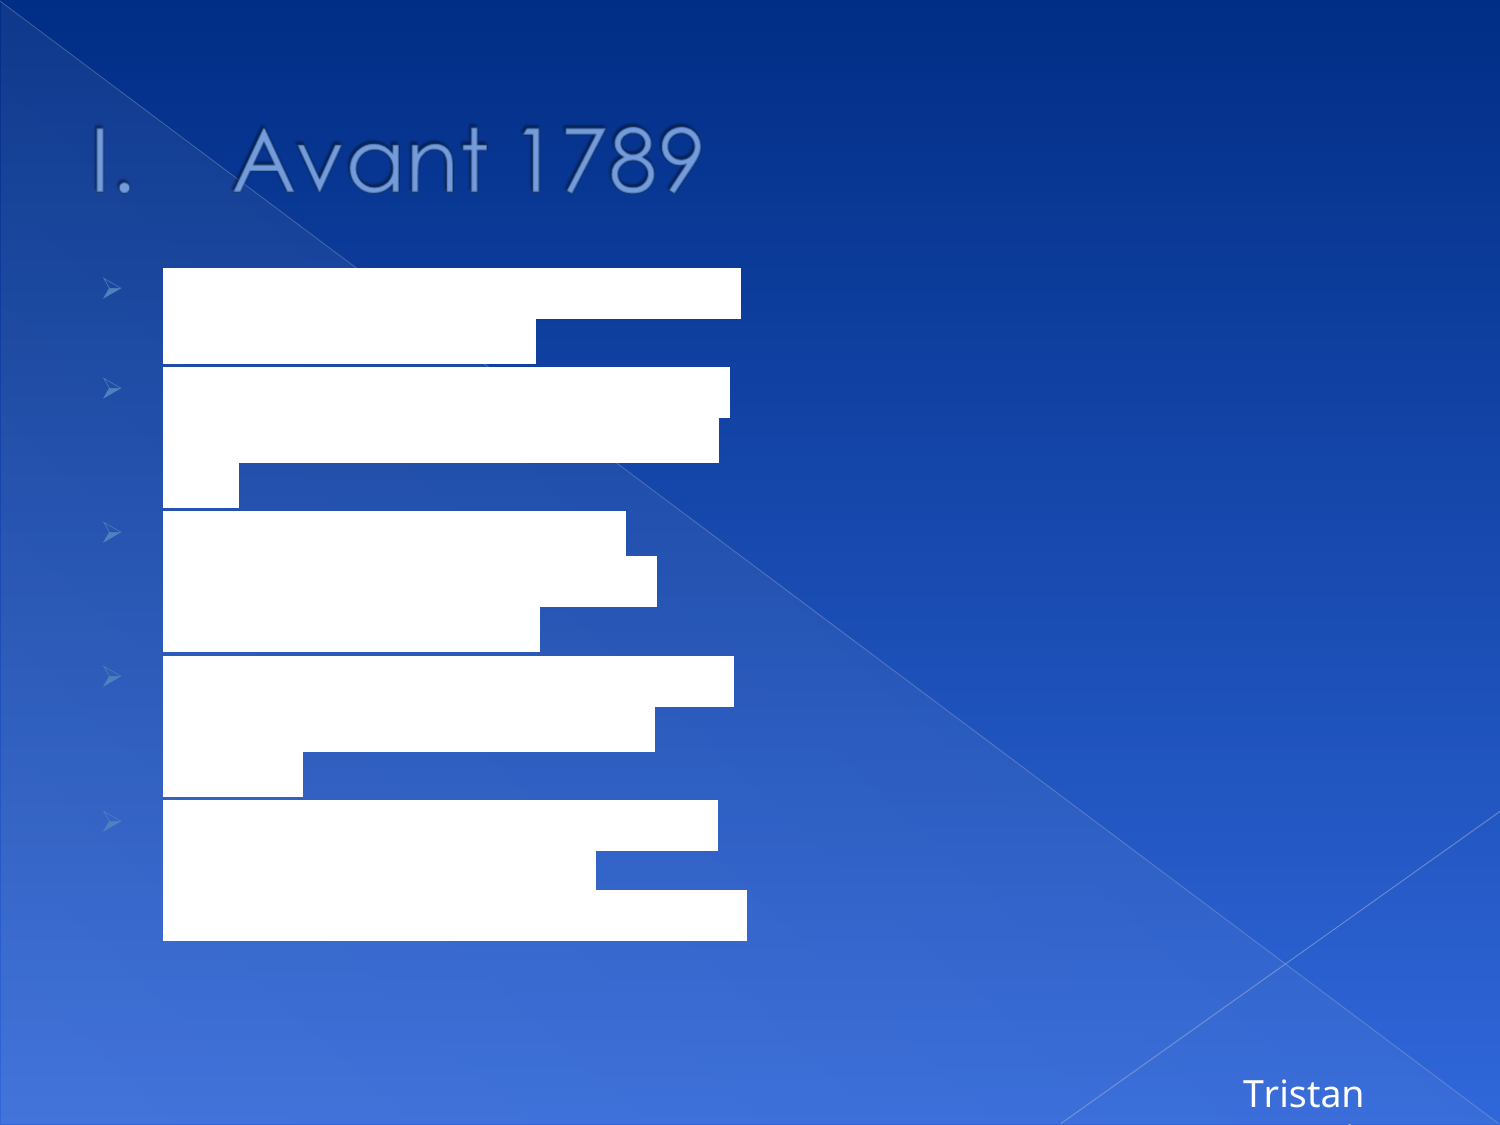

# Le roi possède : Pouvoir exécutif, législatif et judiciaire.
Après plusieurs années de crise, réunion des Etats généraux le 5 mai.
Le 20 juin : Le Tiers Etat se proclame contre l’avis du roi Assemblée nationale.
Pout ne pas abuser du pouvoir il faut que le pouvoir arrête le pouvoir.
Lorsque la puissance législative est réunie à la puissance exécutive, il n’y a point de liberté.
Tristan Romain